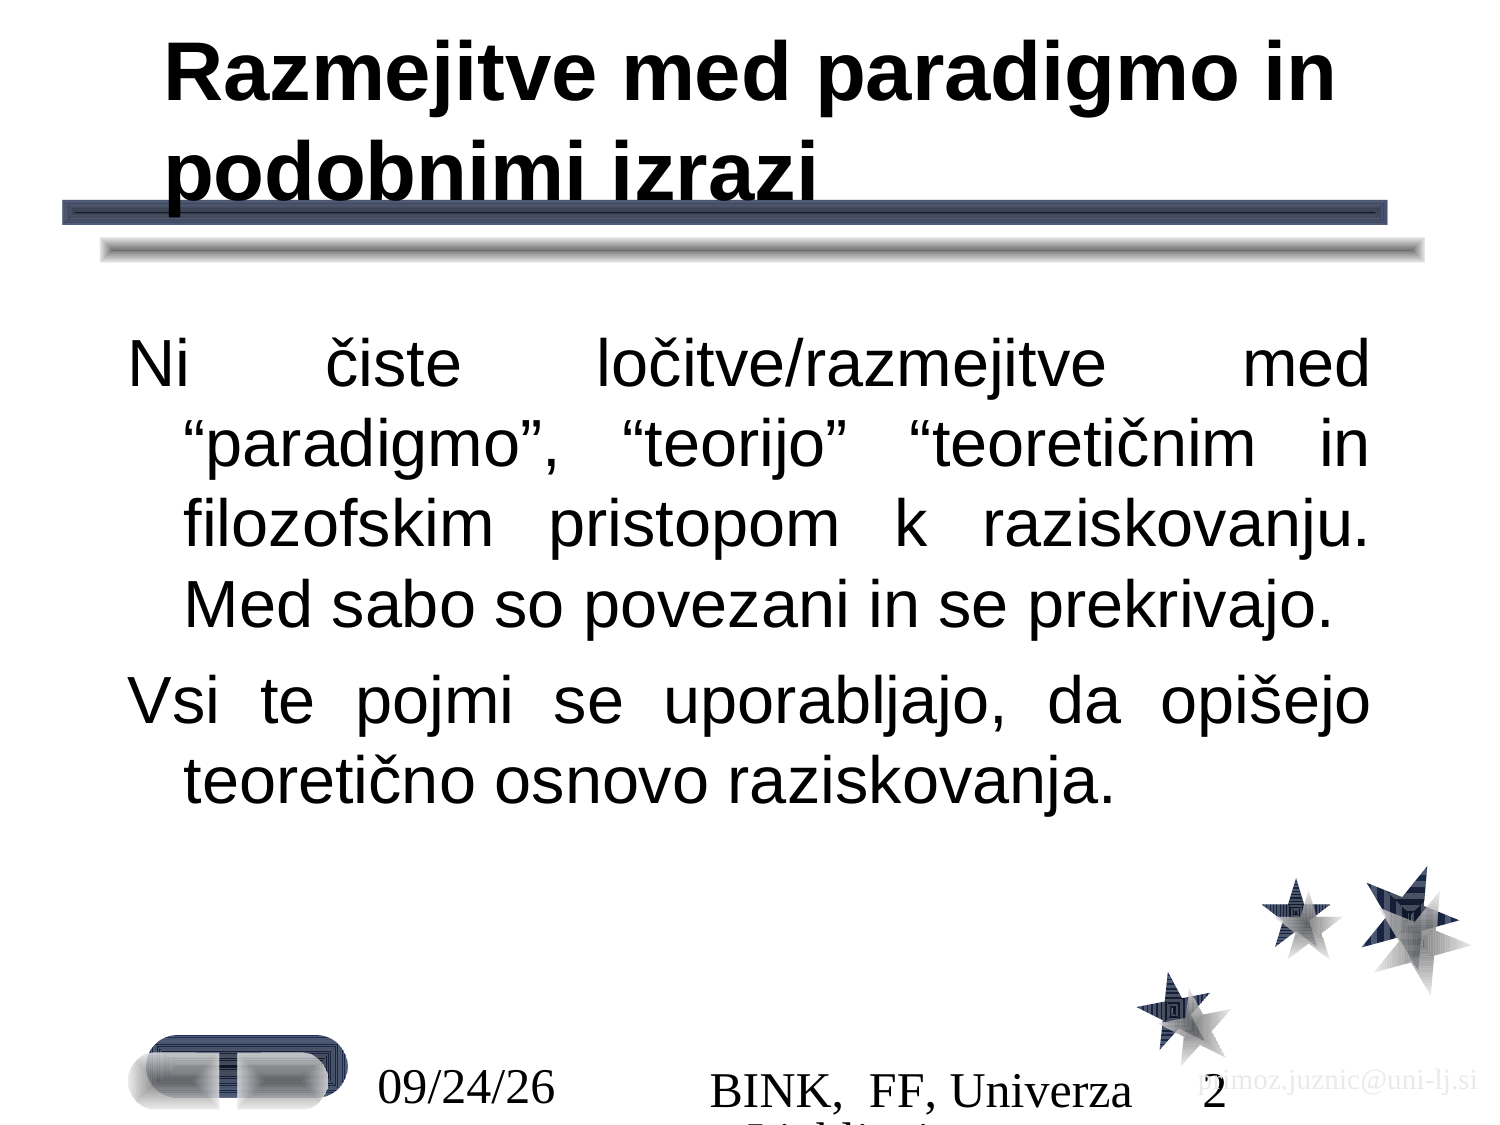

# Razmejitve med paradigmo in podobnimi izrazi
Ni čiste ločitve/razmejitve med “paradigmo”, “teorijo” “teoretičnim in filozofskim pristopom k raziskovanju. Med sabo so povezani in se prekrivajo.
Vsi te pojmi se uporabljajo, da opišejo teoretično osnovo raziskovanja.
BINK, FF, Univerza v Ljubljani
2